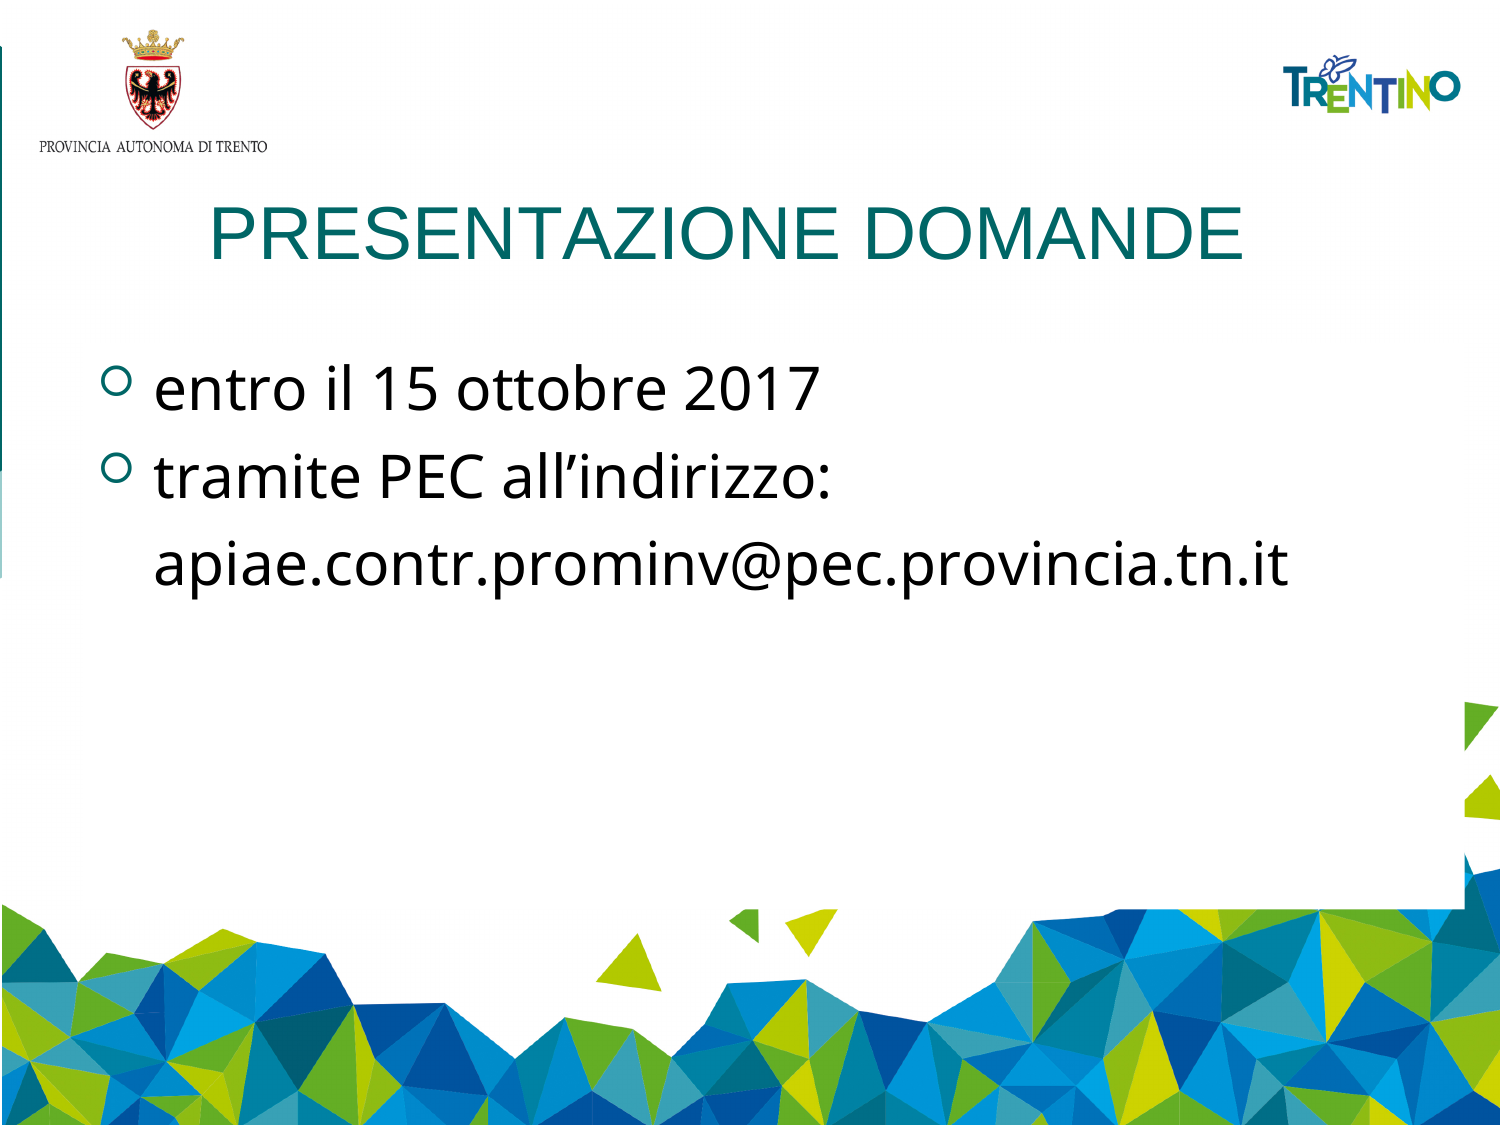

# PRESENTAZIONE DOMANDE
entro il 15 ottobre 2017
tramite PEC all’indirizzo:
apiae.contr.prominv@pec.provincia.tn.it